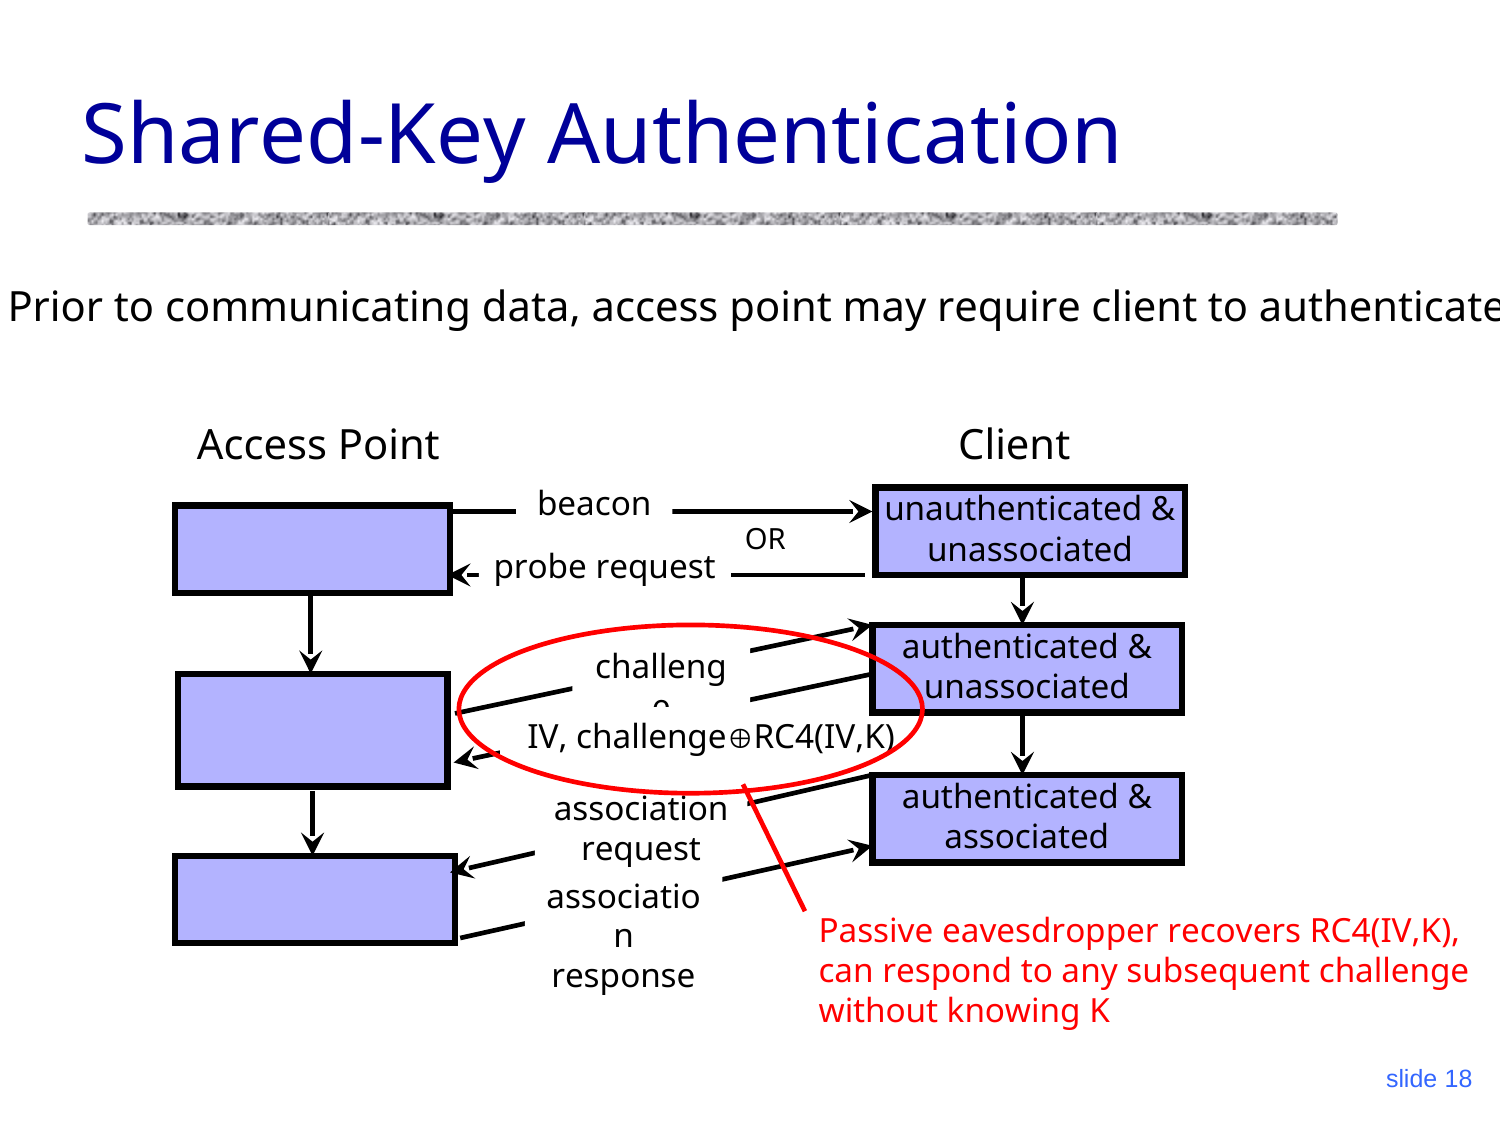

# Shared-Key Authentication
Prior to communicating data, access point may require client to authenticate
Access Point
Client
beacon
unauthenticated &
unassociated
OR
probe request
Passive eavesdropper recovers RC4(IV,K),
can respond to any subsequent challenge
without knowing K
authenticated &
unassociated
challenge
IV, challengeRC4(IV,K)
authenticated &
associated
association request
association response
slide 17